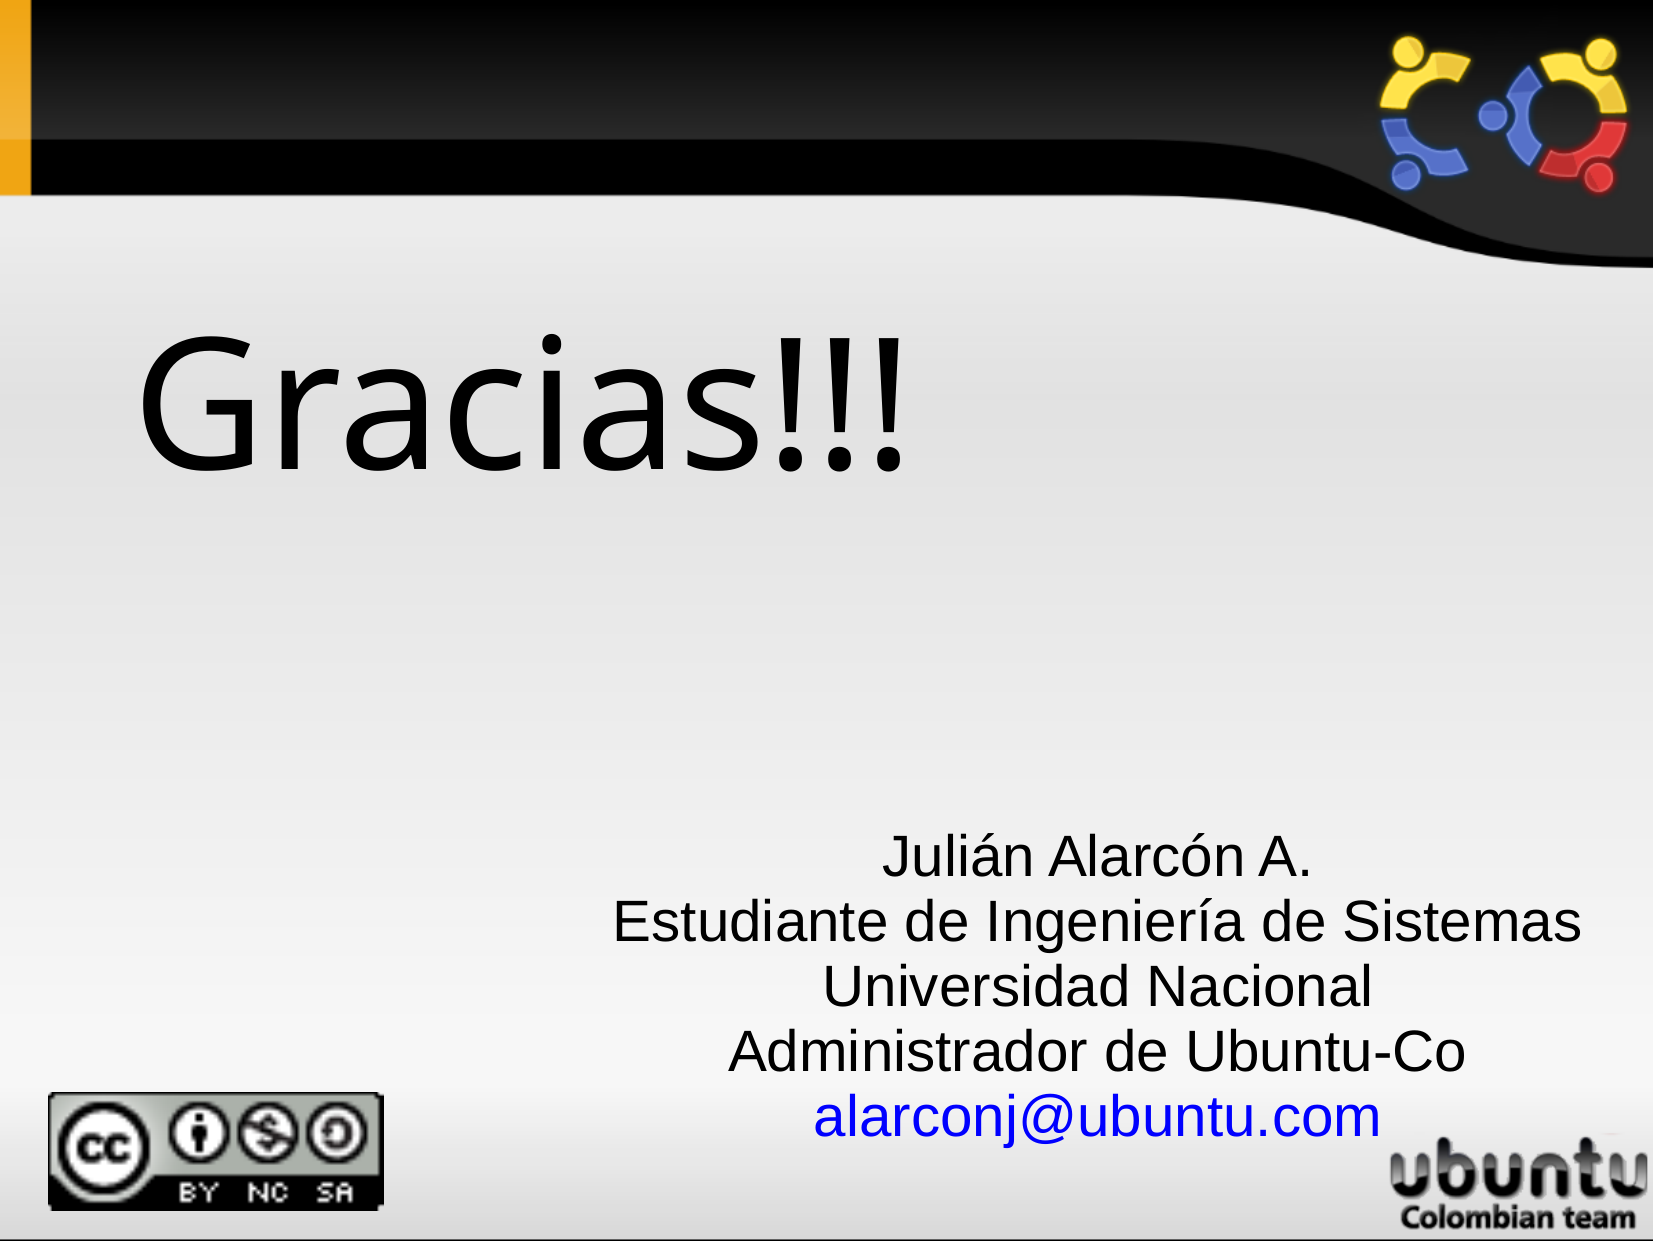

Gracias!!!
# Julián Alarcón A.
Estudiante de Ingeniería de Sistemas
Universidad Nacional
Administrador de Ubuntu-Co
alarconj@ubuntu.com